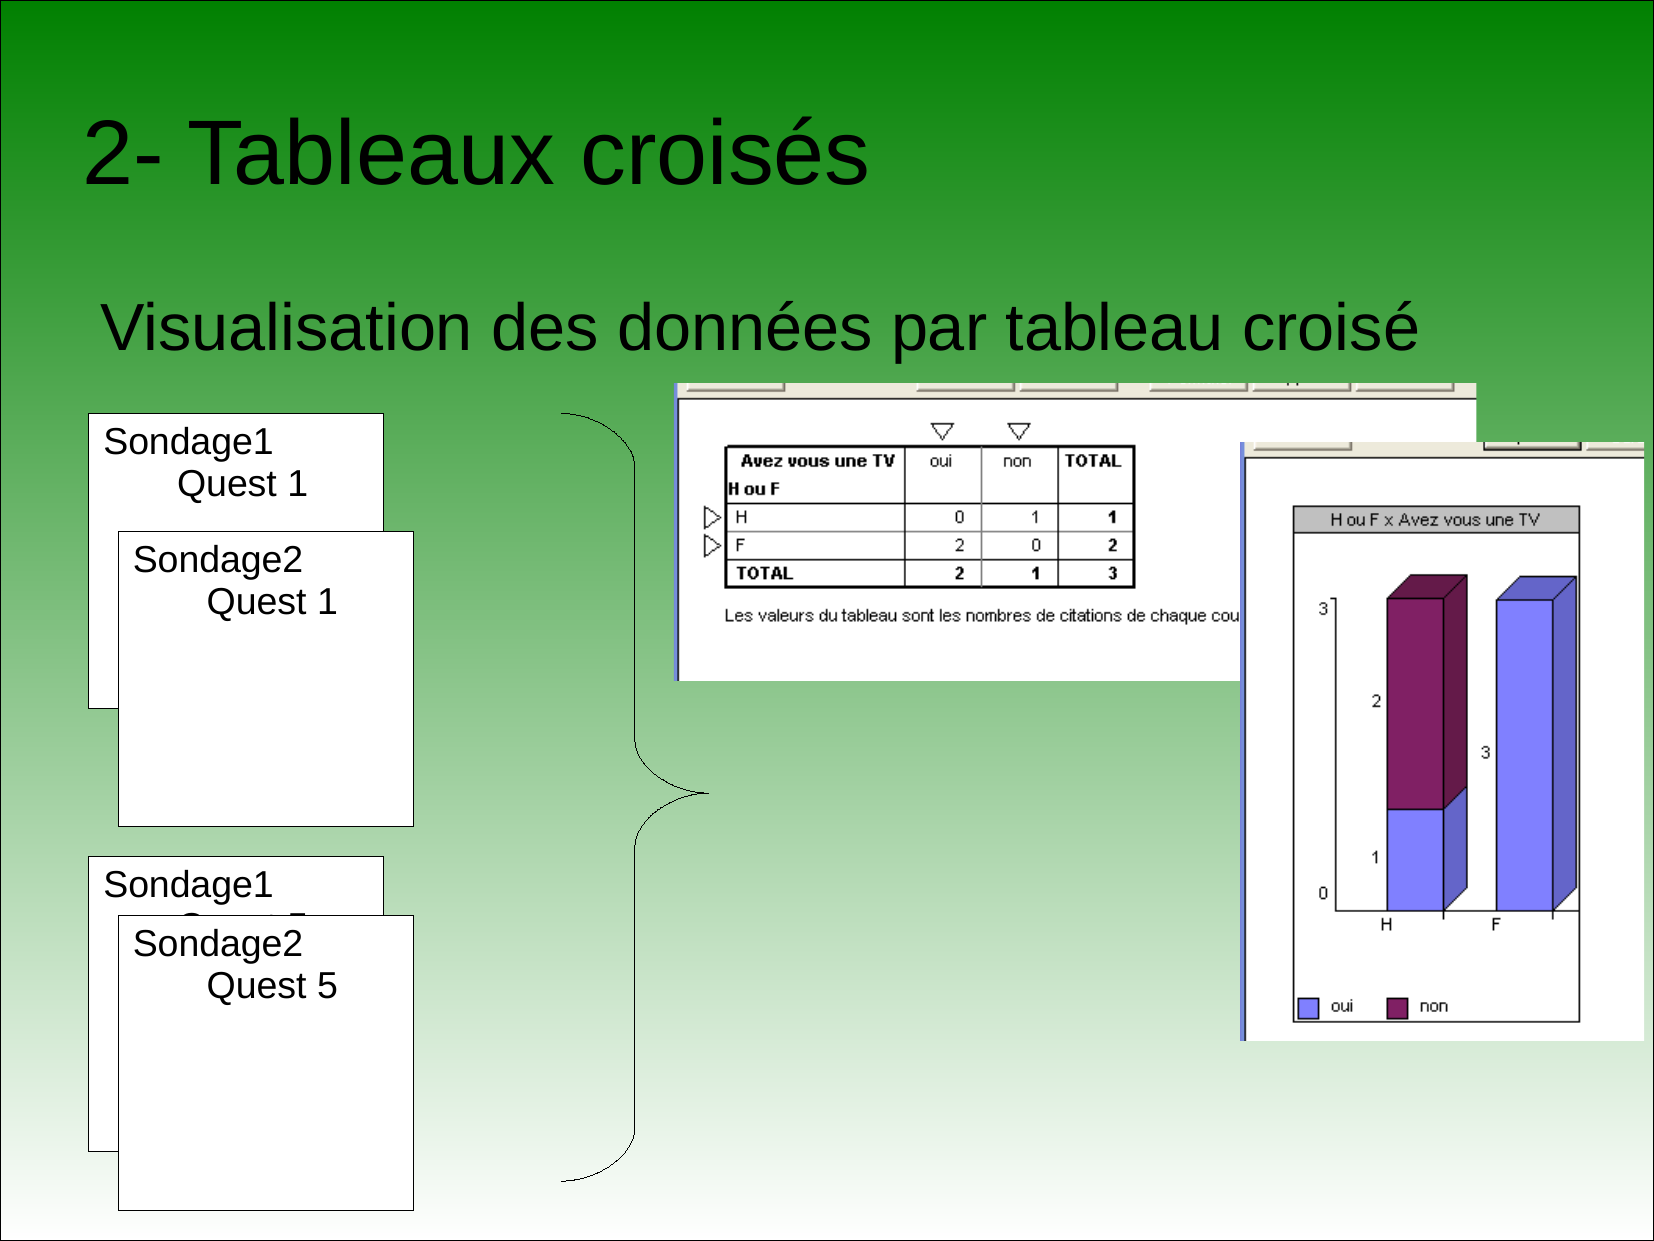

# 2- Tableaux croisés
Visualisation des données par tableau croisé
Sondage1
	Quest 1
Sondage2
	Quest 1
Sondage1
	Quest 5
Sondage2
	Quest 5